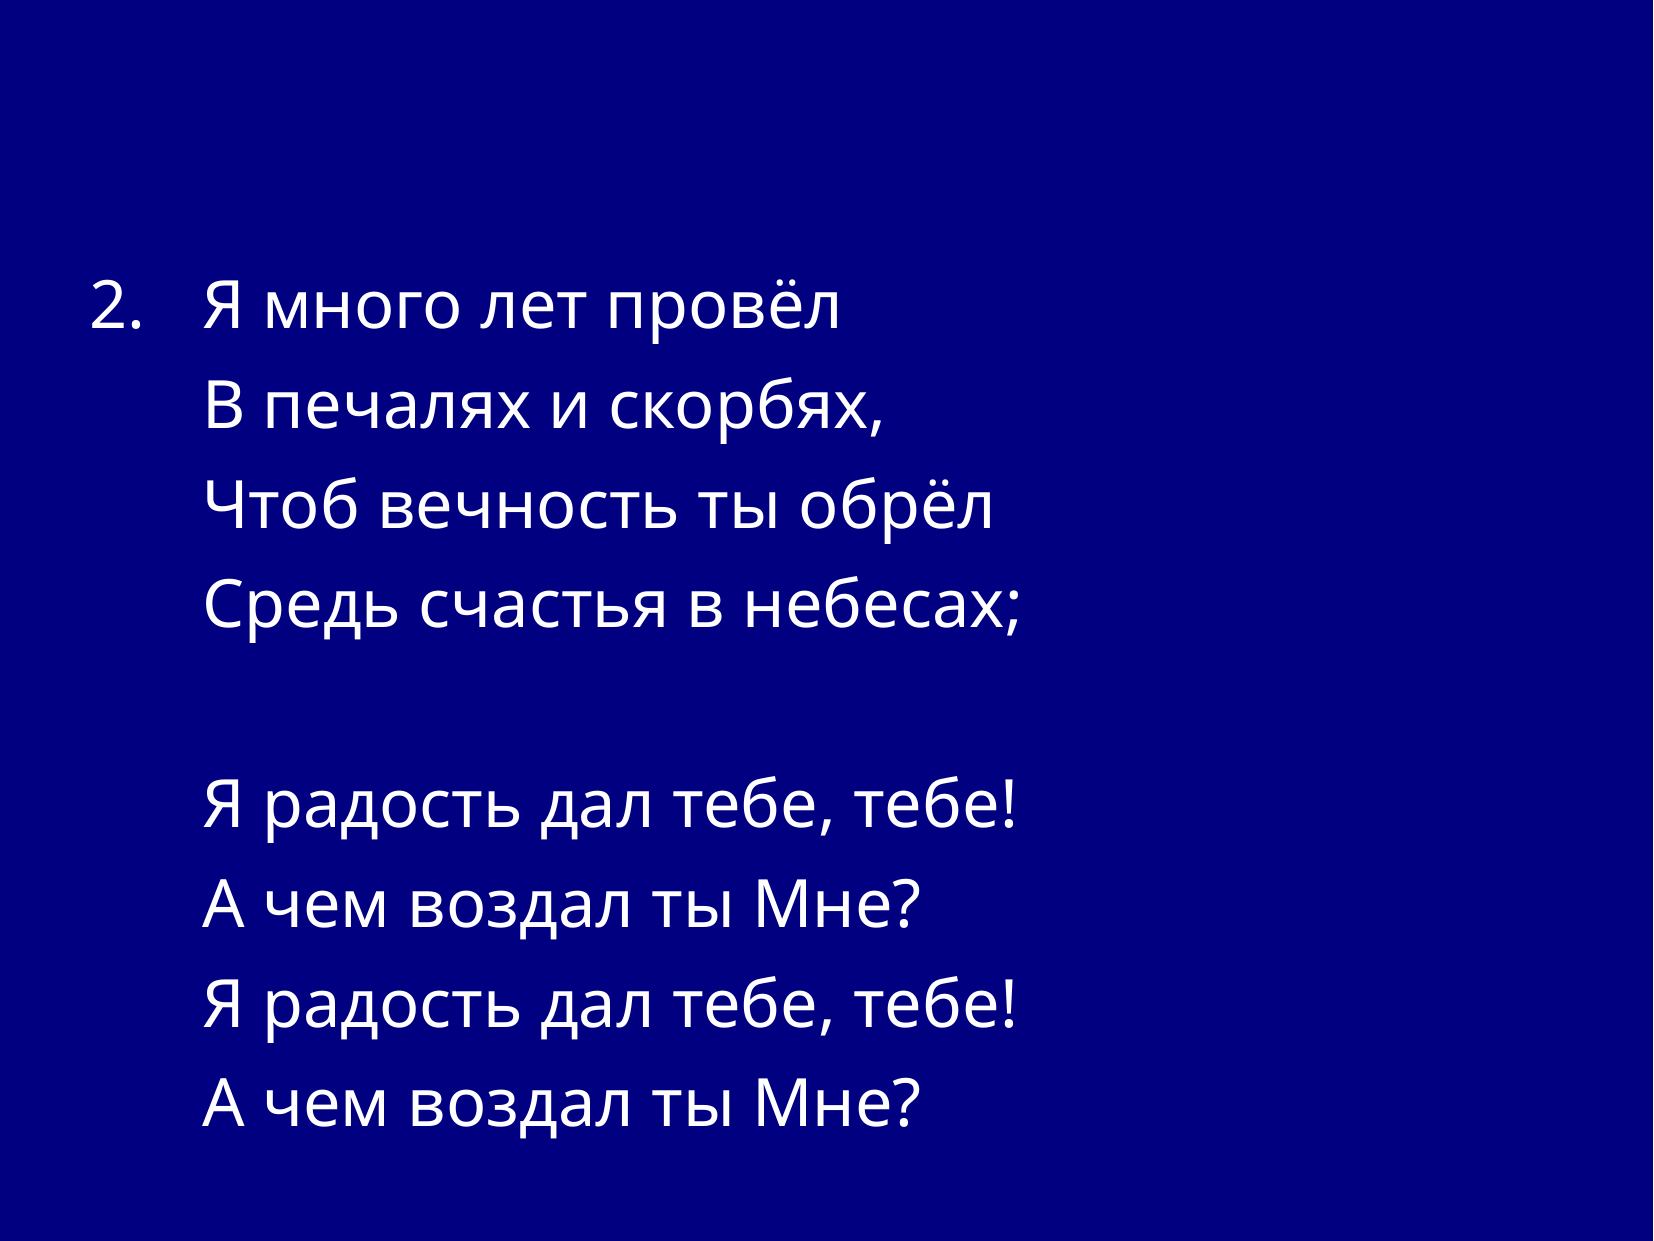

2.	Я много лет провёл
	В печалях и скорбях,
	Чтоб вечность ты обрёл
	Средь счастья в небесах;
	Я радость дал тебе, тебе!
	А чем воздал ты Мне?
	Я радость дал тебе, тебе!
	А чем воздал ты Мне?